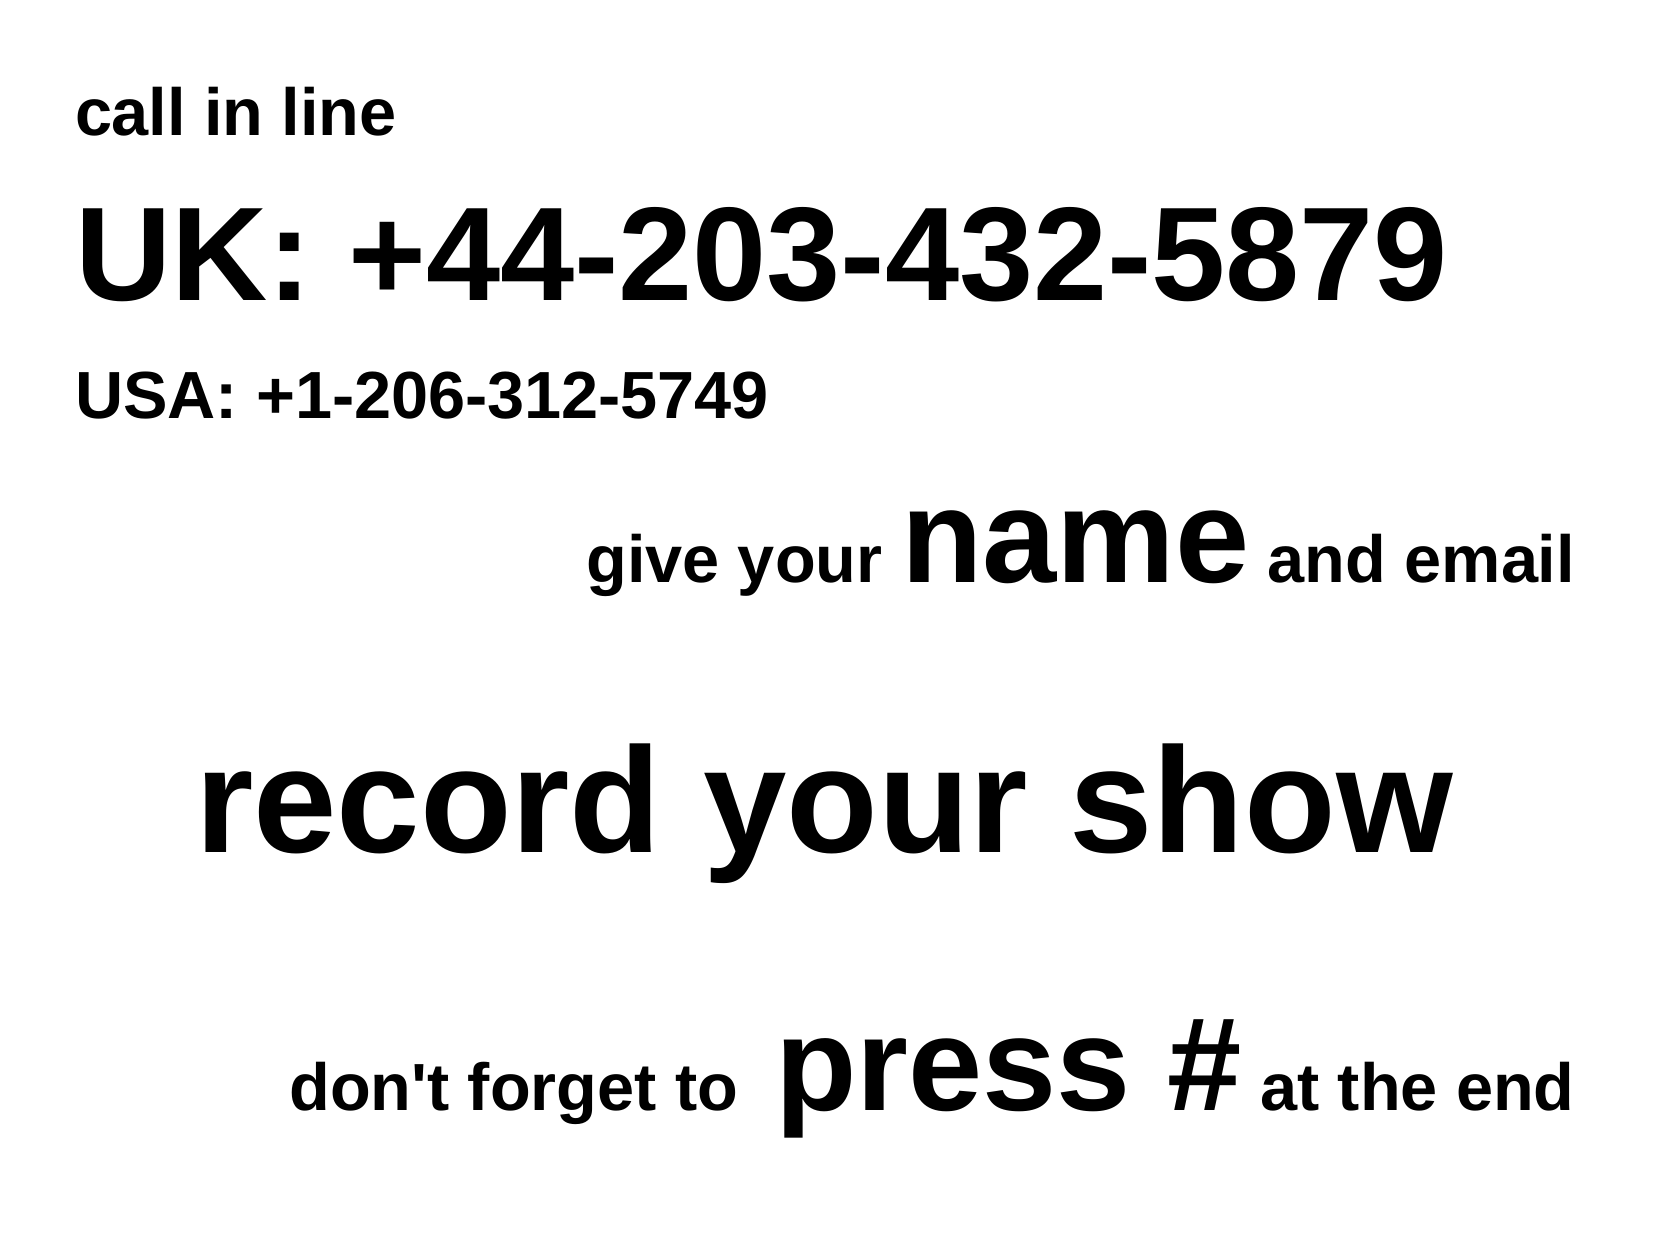

# call in line
UK: +44-203-432-5879
USA: +1-206-312-5749
give your name and email
record your show
don't forget to press # at the end